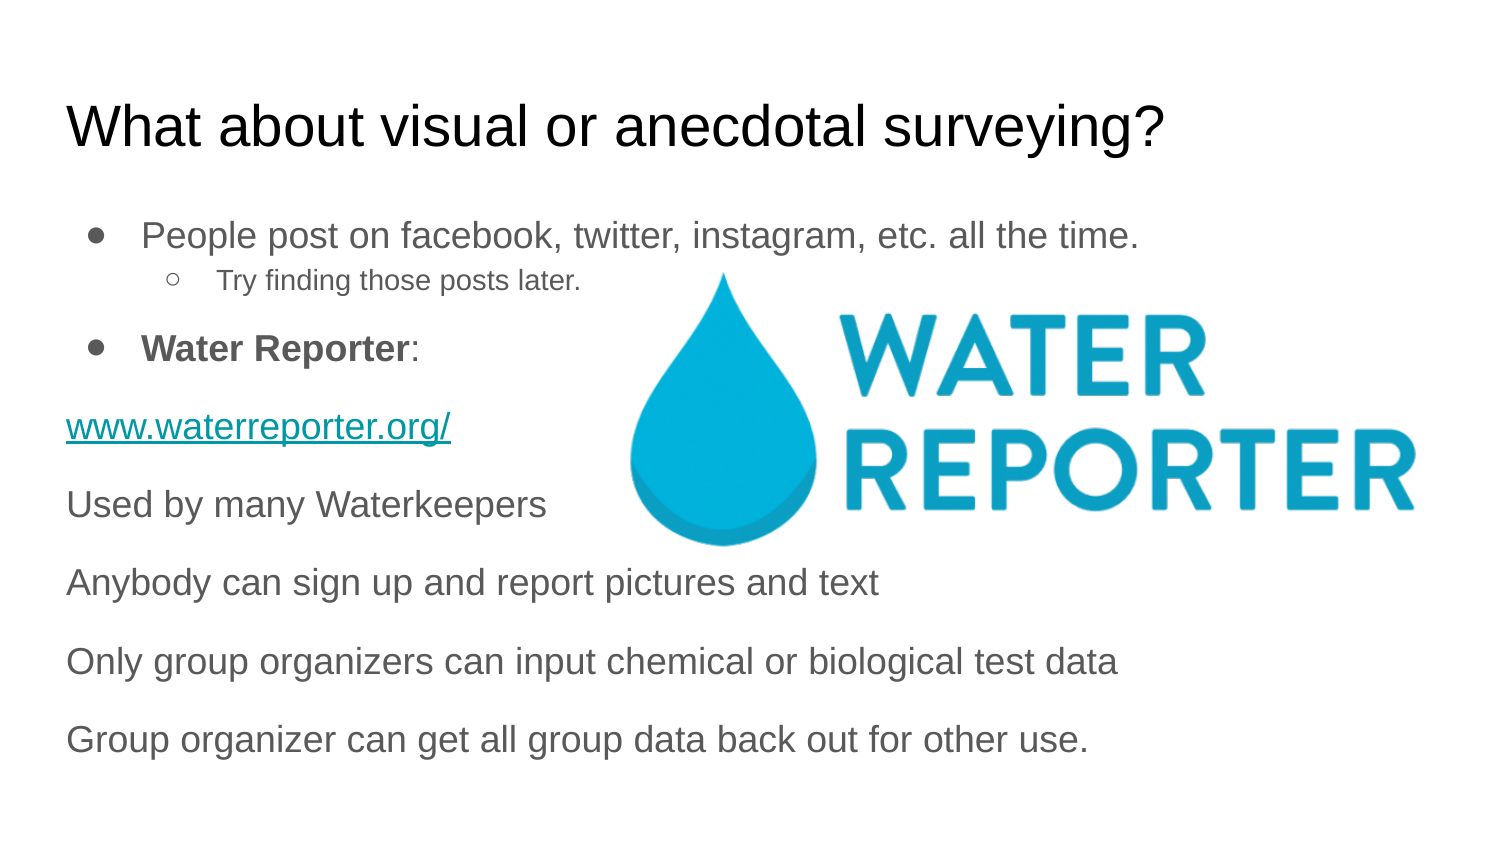

# What about visual or anecdotal surveying?
People post on facebook, twitter, instagram, etc. all the time.
Try finding those posts later.
Water Reporter:
www.waterreporter.org/
Used by many Waterkeepers
Anybody can sign up and report pictures and text
Only group organizers can input chemical or biological test data
Group organizer can get all group data back out for other use.